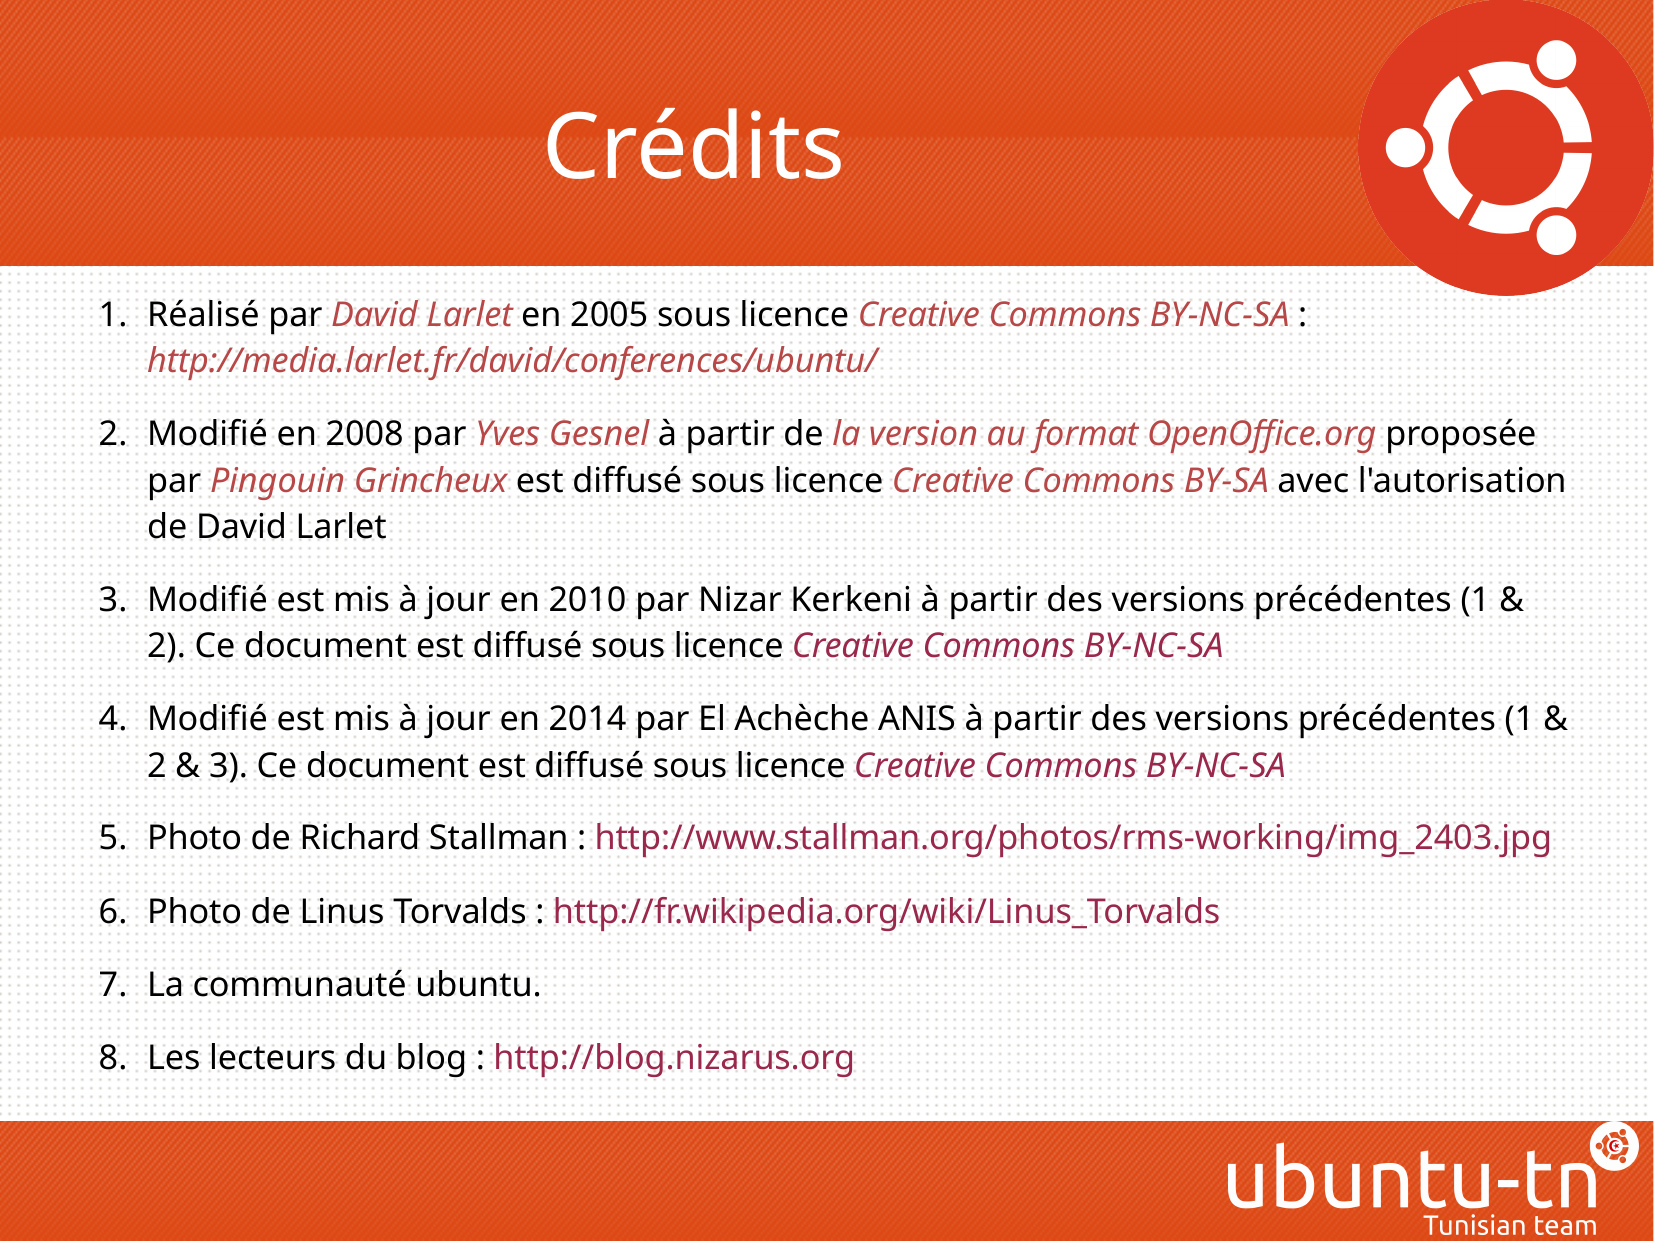

# Crédits
Réalisé par David Larlet en 2005 sous licence Creative Commons BY-NC-SA :http://media.larlet.fr/david/conferences/ubuntu/
Modifié en 2008 par Yves Gesnel à partir de la version au format OpenOffice.org proposée par Pingouin Grincheux est diffusé sous licence Creative Commons BY-SA avec l'autorisation de David Larlet
Modifié est mis à jour en 2010 par Nizar Kerkeni à partir des versions précédentes (1 & 2). Ce document est diffusé sous licence Creative Commons BY-NC-SA
Modifié est mis à jour en 2014 par El Achèche ANIS à partir des versions précédentes (1 & 2 & 3). Ce document est diffusé sous licence Creative Commons BY-NC-SA
Photo de Richard Stallman : http://www.stallman.org/photos/rms-working/img_2403.jpg
Photo de Linus Torvalds : http://fr.wikipedia.org/wiki/Linus_Torvalds
La communauté ubuntu.
Les lecteurs du blog : http://blog.nizarus.org